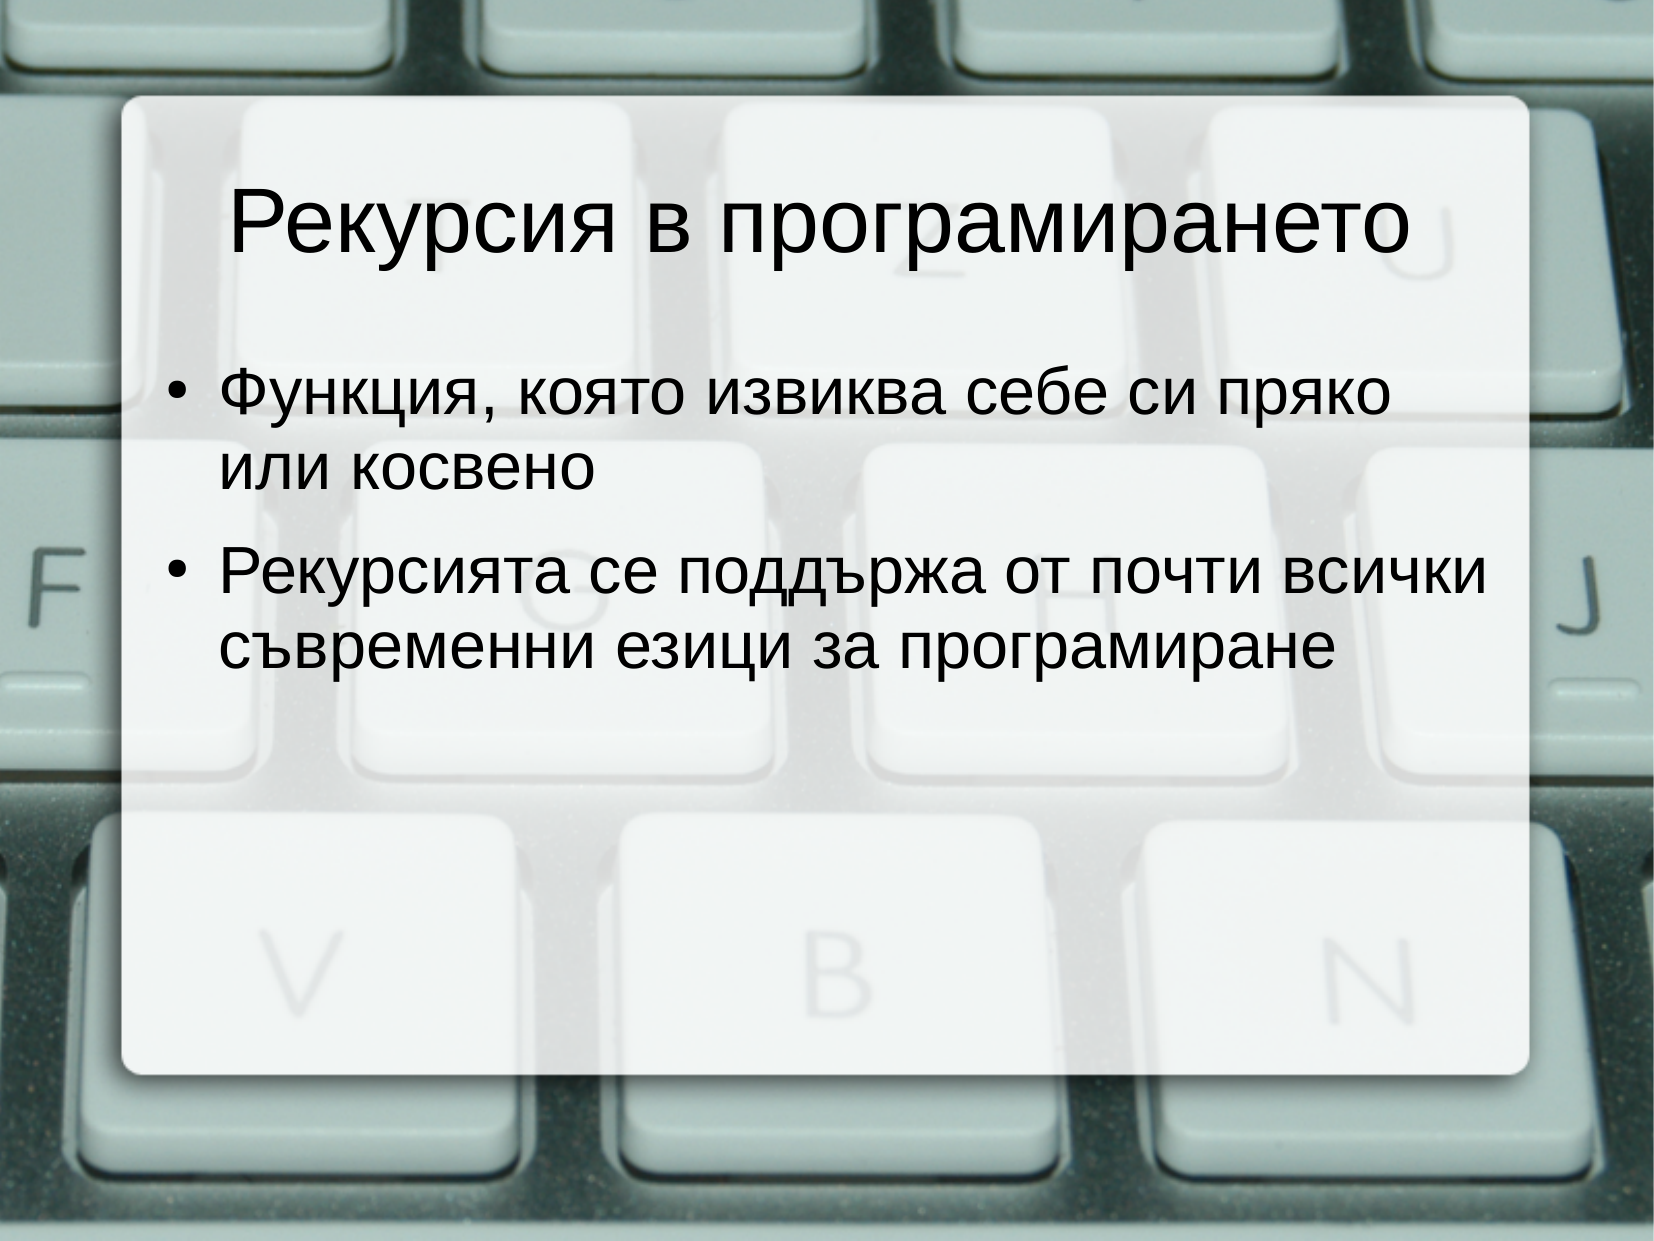

# Рекурсия в програмирането
Функция, която извиква себе си пряко или косвено
Рекурсията се поддържа от почти всички съвременни езици за програмиране